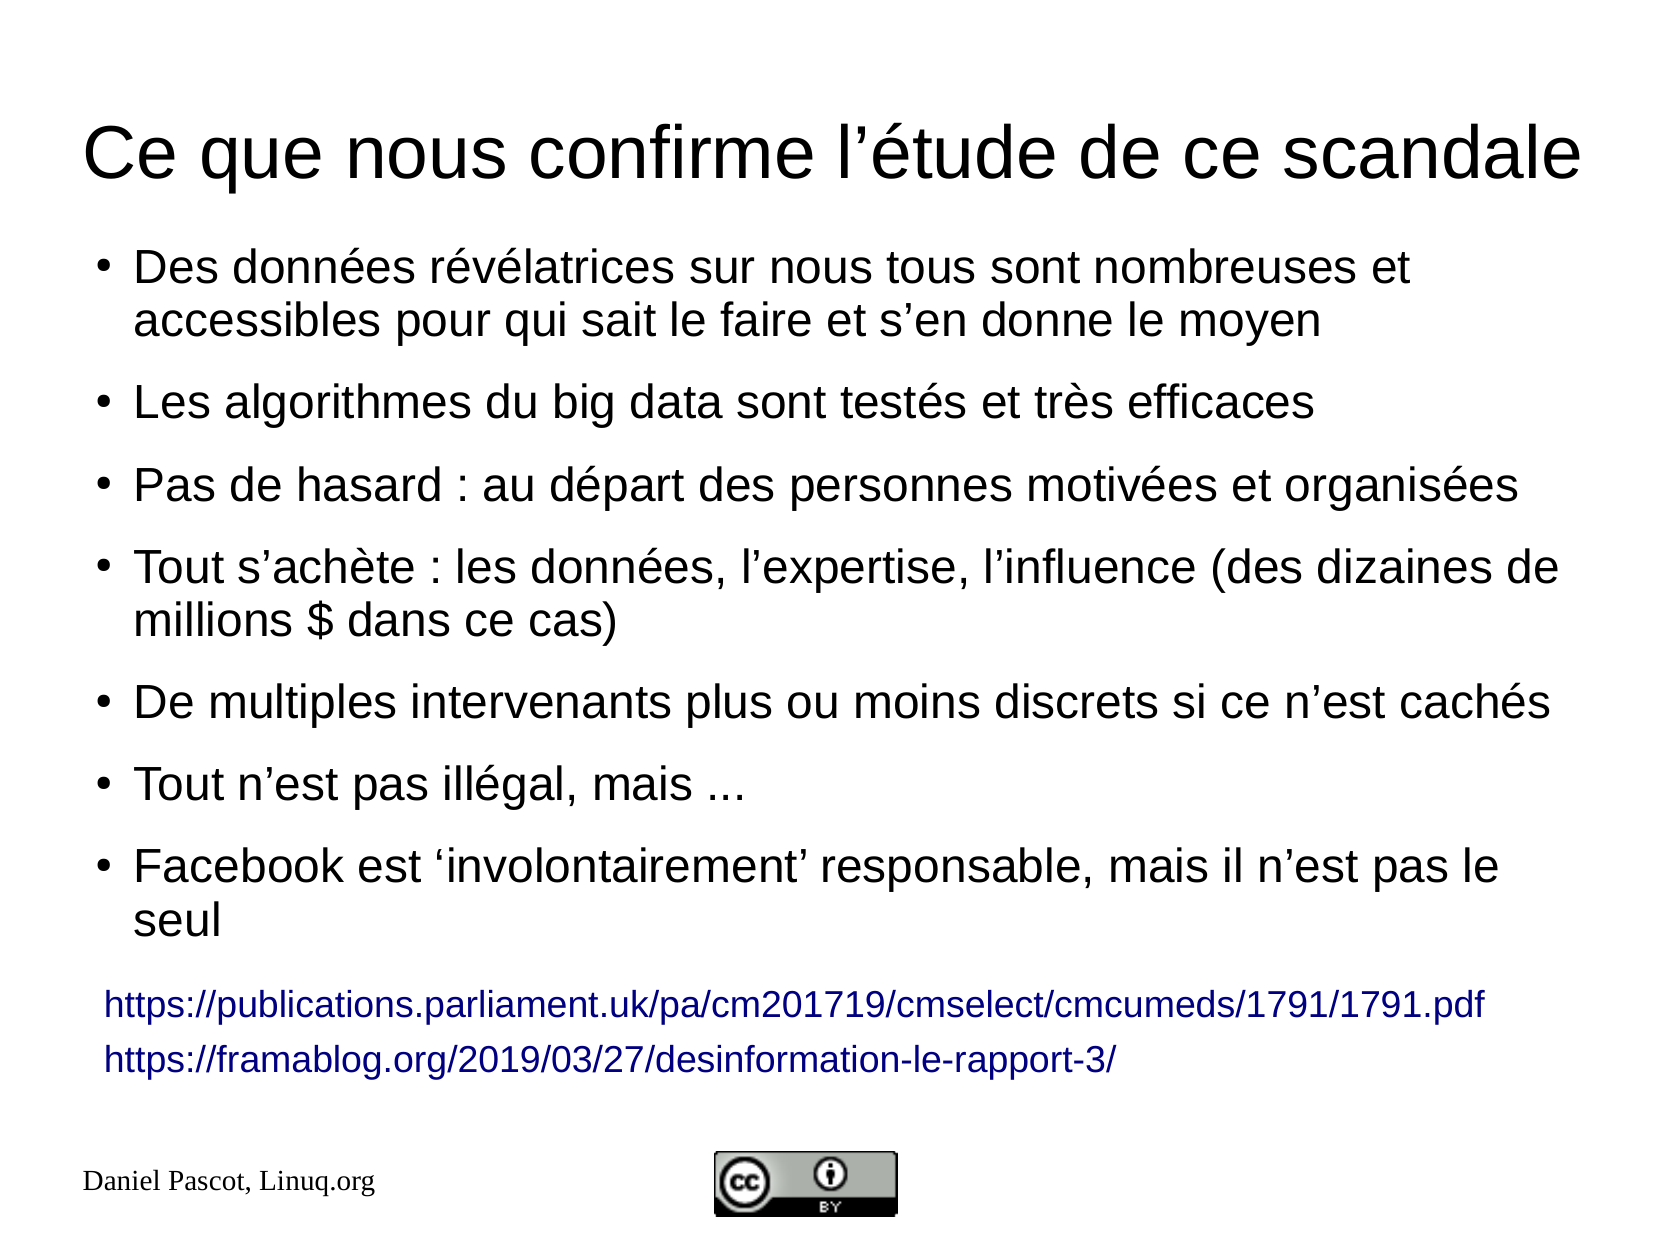

# Ce que nous confirme l’étude de ce scandale
Des données révélatrices sur nous tous sont nombreuses et accessibles pour qui sait le faire et s’en donne le moyen
Les algorithmes du big data sont testés et très efficaces
Pas de hasard : au départ des personnes motivées et organisées
Tout s’achète : les données, l’expertise, l’influence (des dizaines de millions $ dans ce cas)
De multiples intervenants plus ou moins discrets si ce n’est cachés
Tout n’est pas illégal, mais ...
Facebook est ‘involontairement’ responsable, mais il n’est pas le seul
https://publications.parliament.uk/pa/cm201719/cmselect/cmcumeds/1791/1791.pdf
https://framablog.org/2019/03/27/desinformation-le-rapport-3/